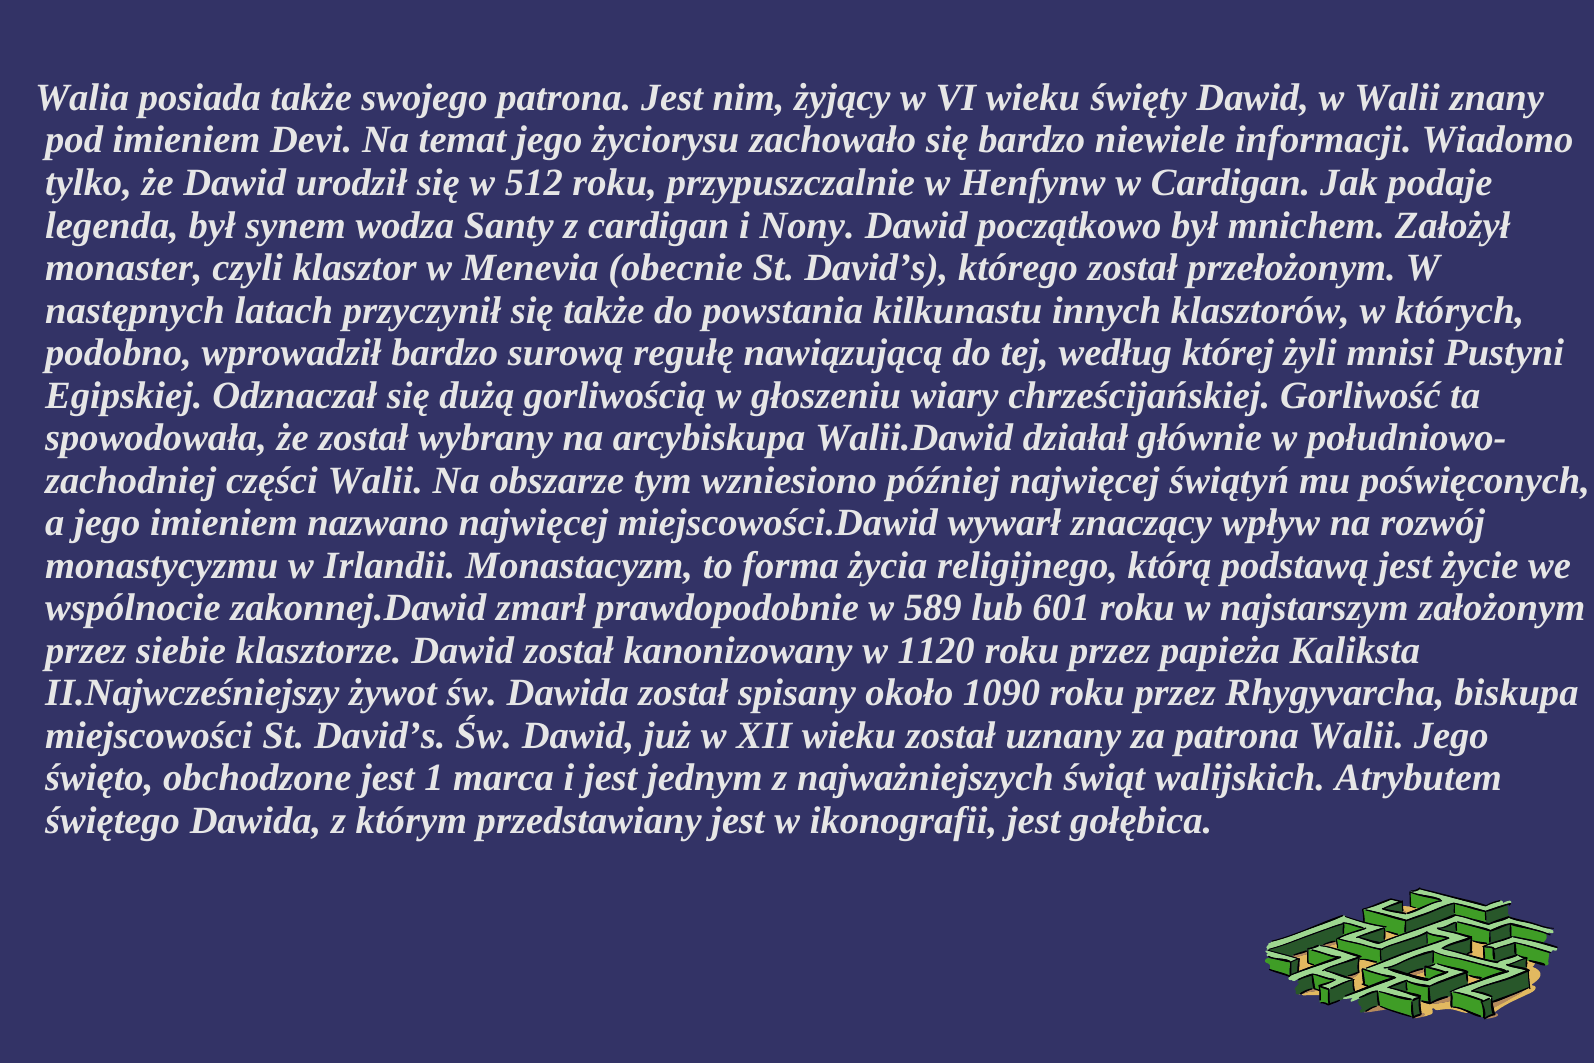

# Walia posiada także swojego patrona. Jest nim, żyjący w VI wieku święty Dawid, w Walii znany pod imieniem Devi. Na temat jego życiorysu zachowało się bardzo niewiele informacji. Wiadomo tylko, że Dawid urodził się w 512 roku, przypuszczalnie w Henfynw w Cardigan. Jak podaje legenda, był synem wodza Santy z cardigan i Nony. Dawid początkowo był mnichem. Założył monaster, czyli klasztor w Menevia (obecnie St. David’s), którego został przełożonym. W następnych latach przyczynił się także do powstania kilkunastu innych klasztorów, w których, podobno, wprowadził bardzo surową regułę nawiązującą do tej, według której żyli mnisi Pustyni Egipskiej. Odznaczał się dużą gorliwością w głoszeniu wiary chrześcijańskiej. Gorliwość ta spowodowała, że został wybrany na arcybiskupa Walii.Dawid działał głównie w południowo-zachodniej części Walii. Na obszarze tym wzniesiono później najwięcej świątyń mu poświęconych, a jego imieniem nazwano najwięcej miejscowości.Dawid wywarł znaczący wpływ na rozwój monastycyzmu w Irlandii. Monastacyzm, to forma życia religijnego, którą podstawą jest życie we wspólnocie zakonnej.Dawid zmarł prawdopodobnie w 589 lub 601 roku w najstarszym założonym przez siebie klasztorze. Dawid został kanonizowany w 1120 roku przez papieża Kaliksta II.Najwcześniejszy żywot św. Dawida został spisany około 1090 roku przez Rhygyvarcha, biskupa miejscowości St. David’s. Św. Dawid, już w XII wieku został uznany za patrona Walii. Jego święto, obchodzone jest 1 marca i jest jednym z najważniejszych świąt walijskich. Atrybutem świętego Dawida, z którym przedstawiany jest w ikonografii, jest gołębica.